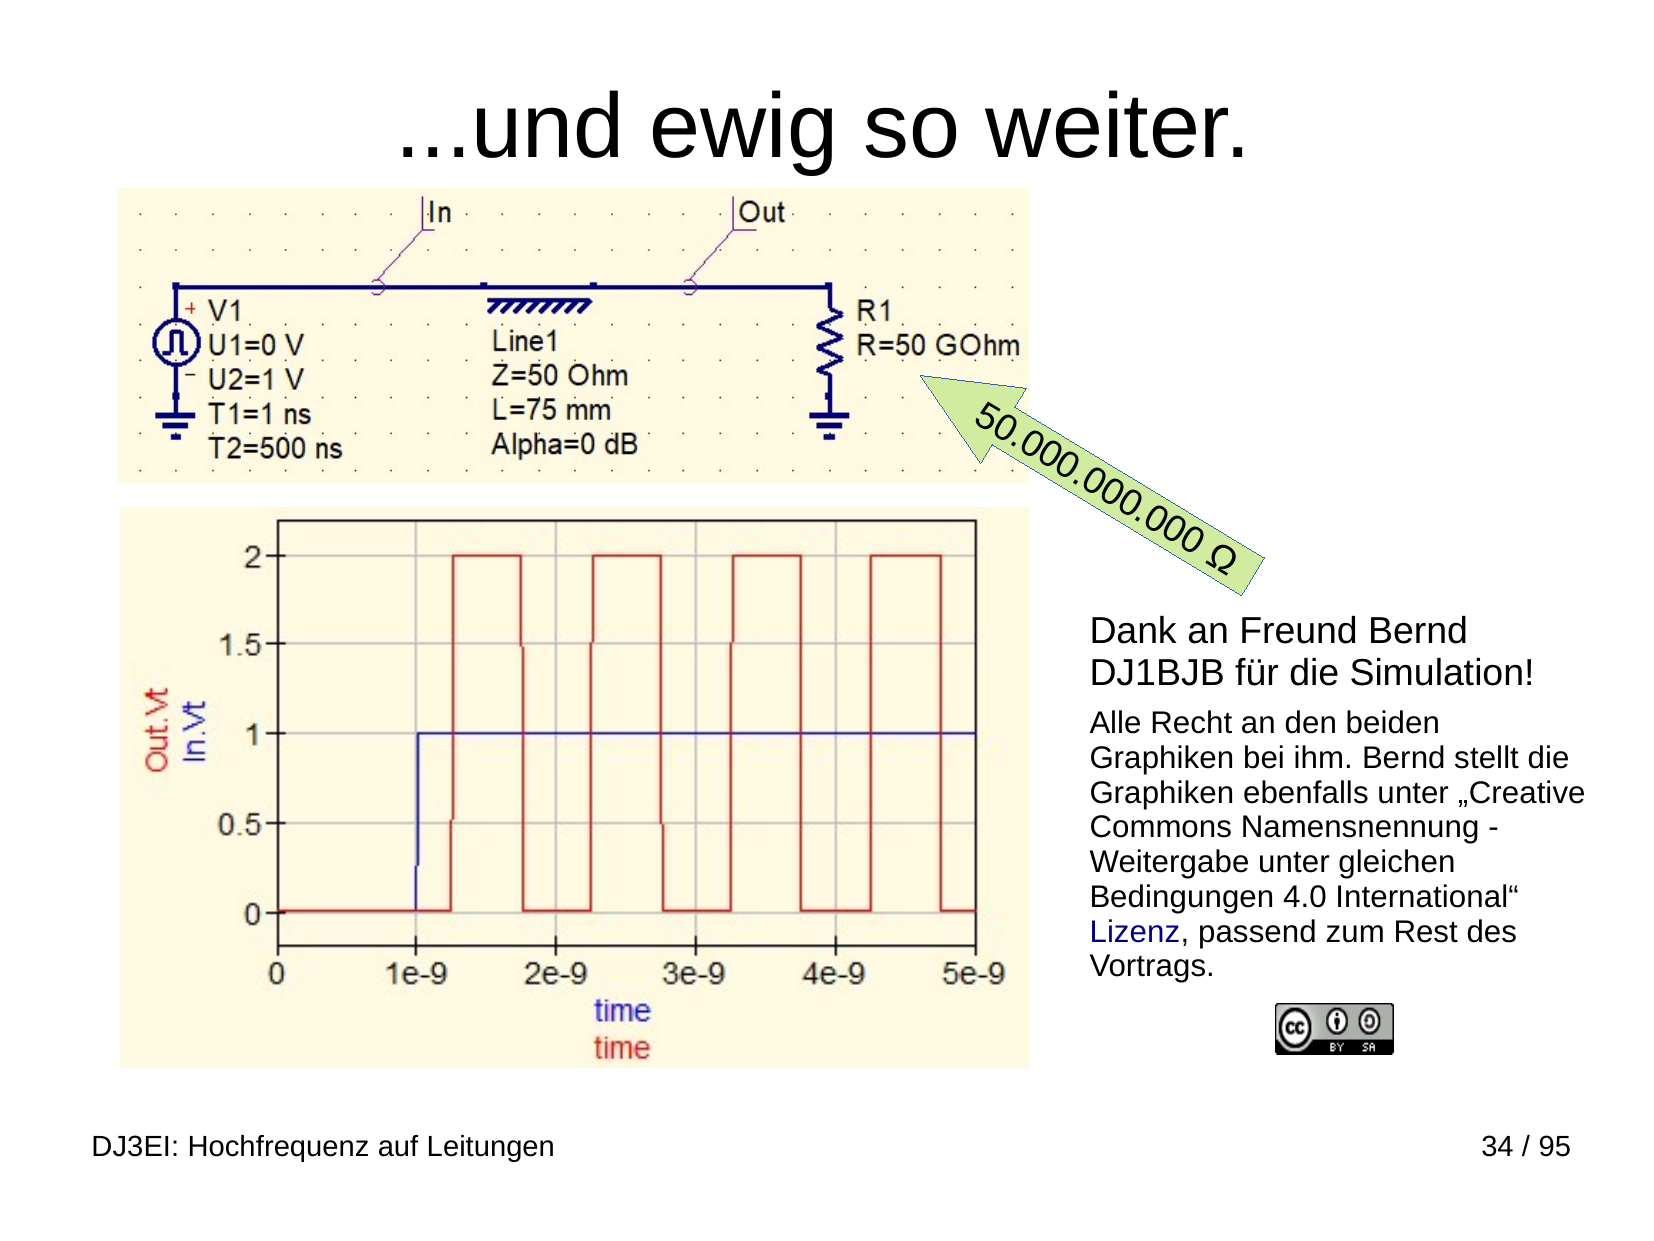

# ...und ewig so weiter.
50.000.000.000 Ω
Dank an Freund Bernd DJ1BJB für die Simulation!
Alle Recht an den beiden Graphiken bei ihm. Bernd stellt die Graphiken ebenfalls unter „Creative Commons Namensnennung - Weitergabe unter gleichen Bedingungen 4.0 International“ Lizenz, passend zum Rest des Vortrags.